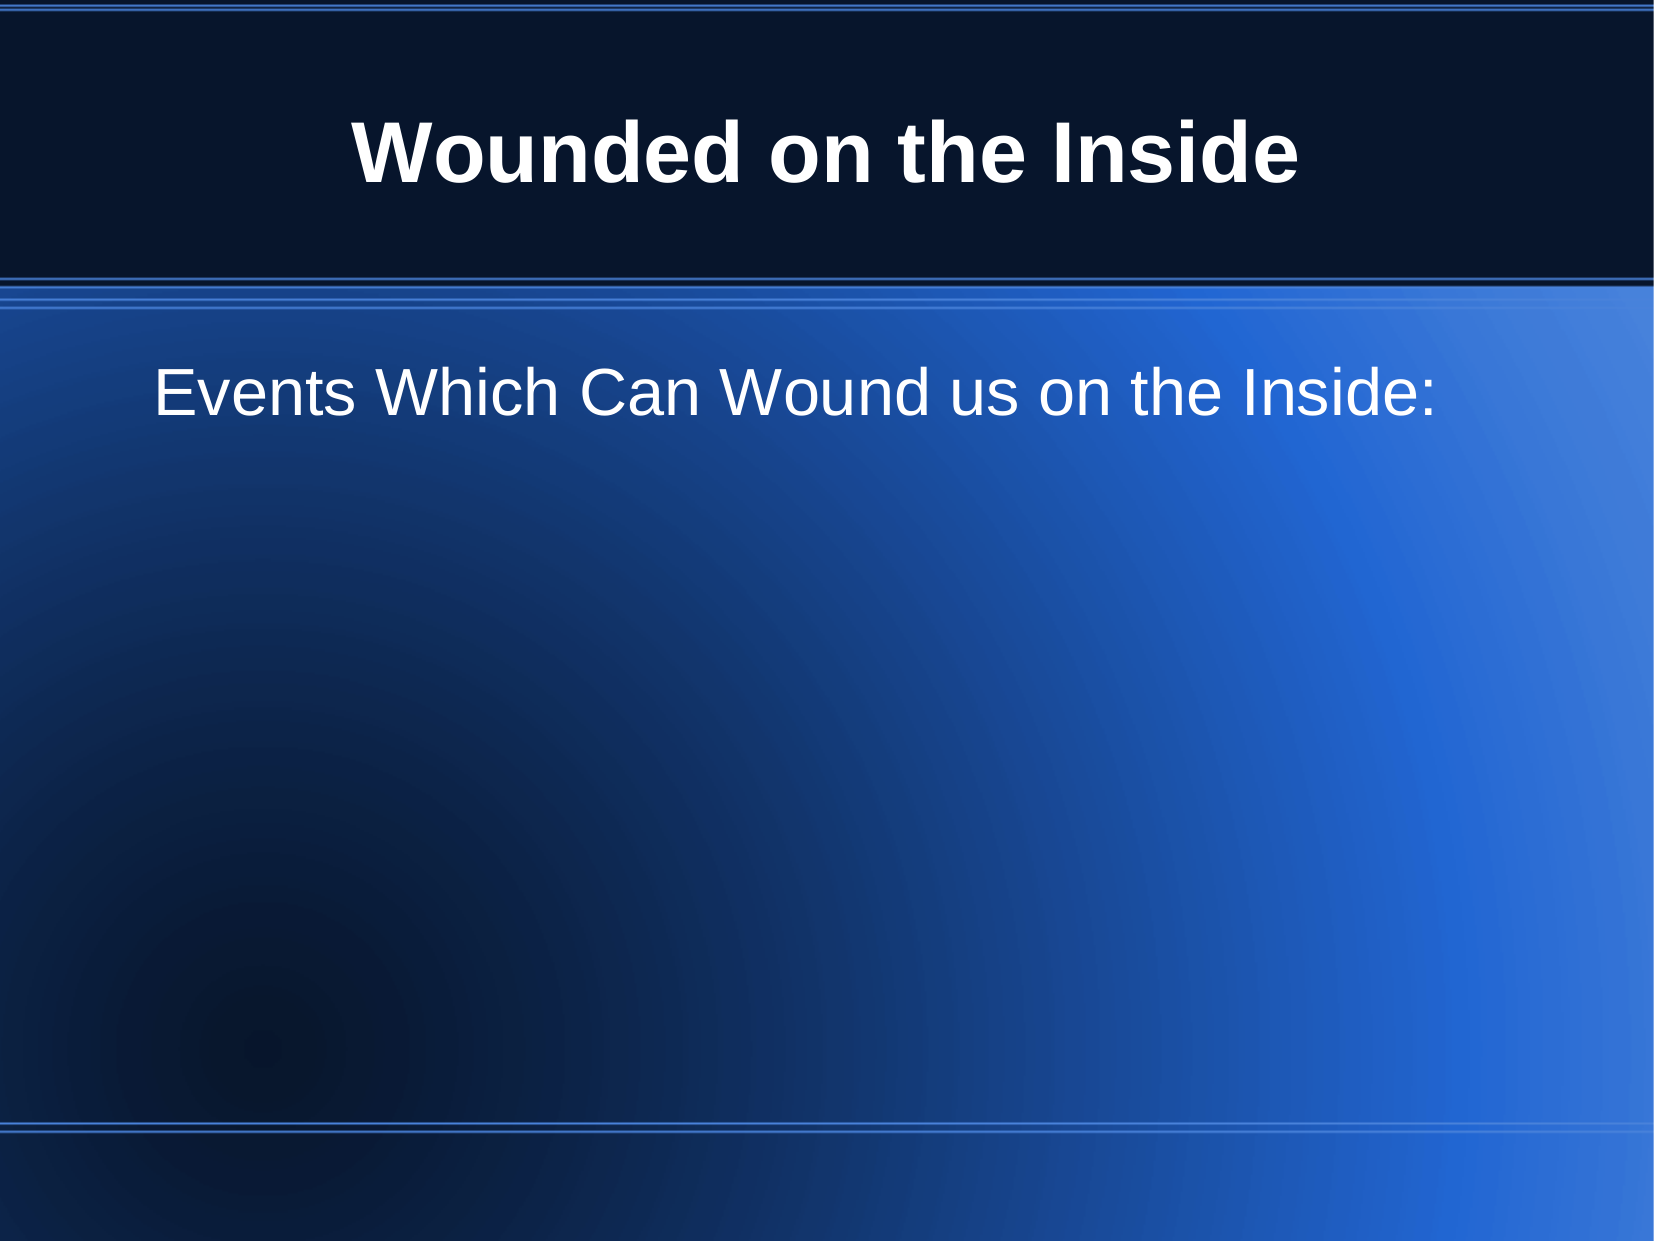

# Wounded on the Inside
Events Which Can Wound us on the Inside: